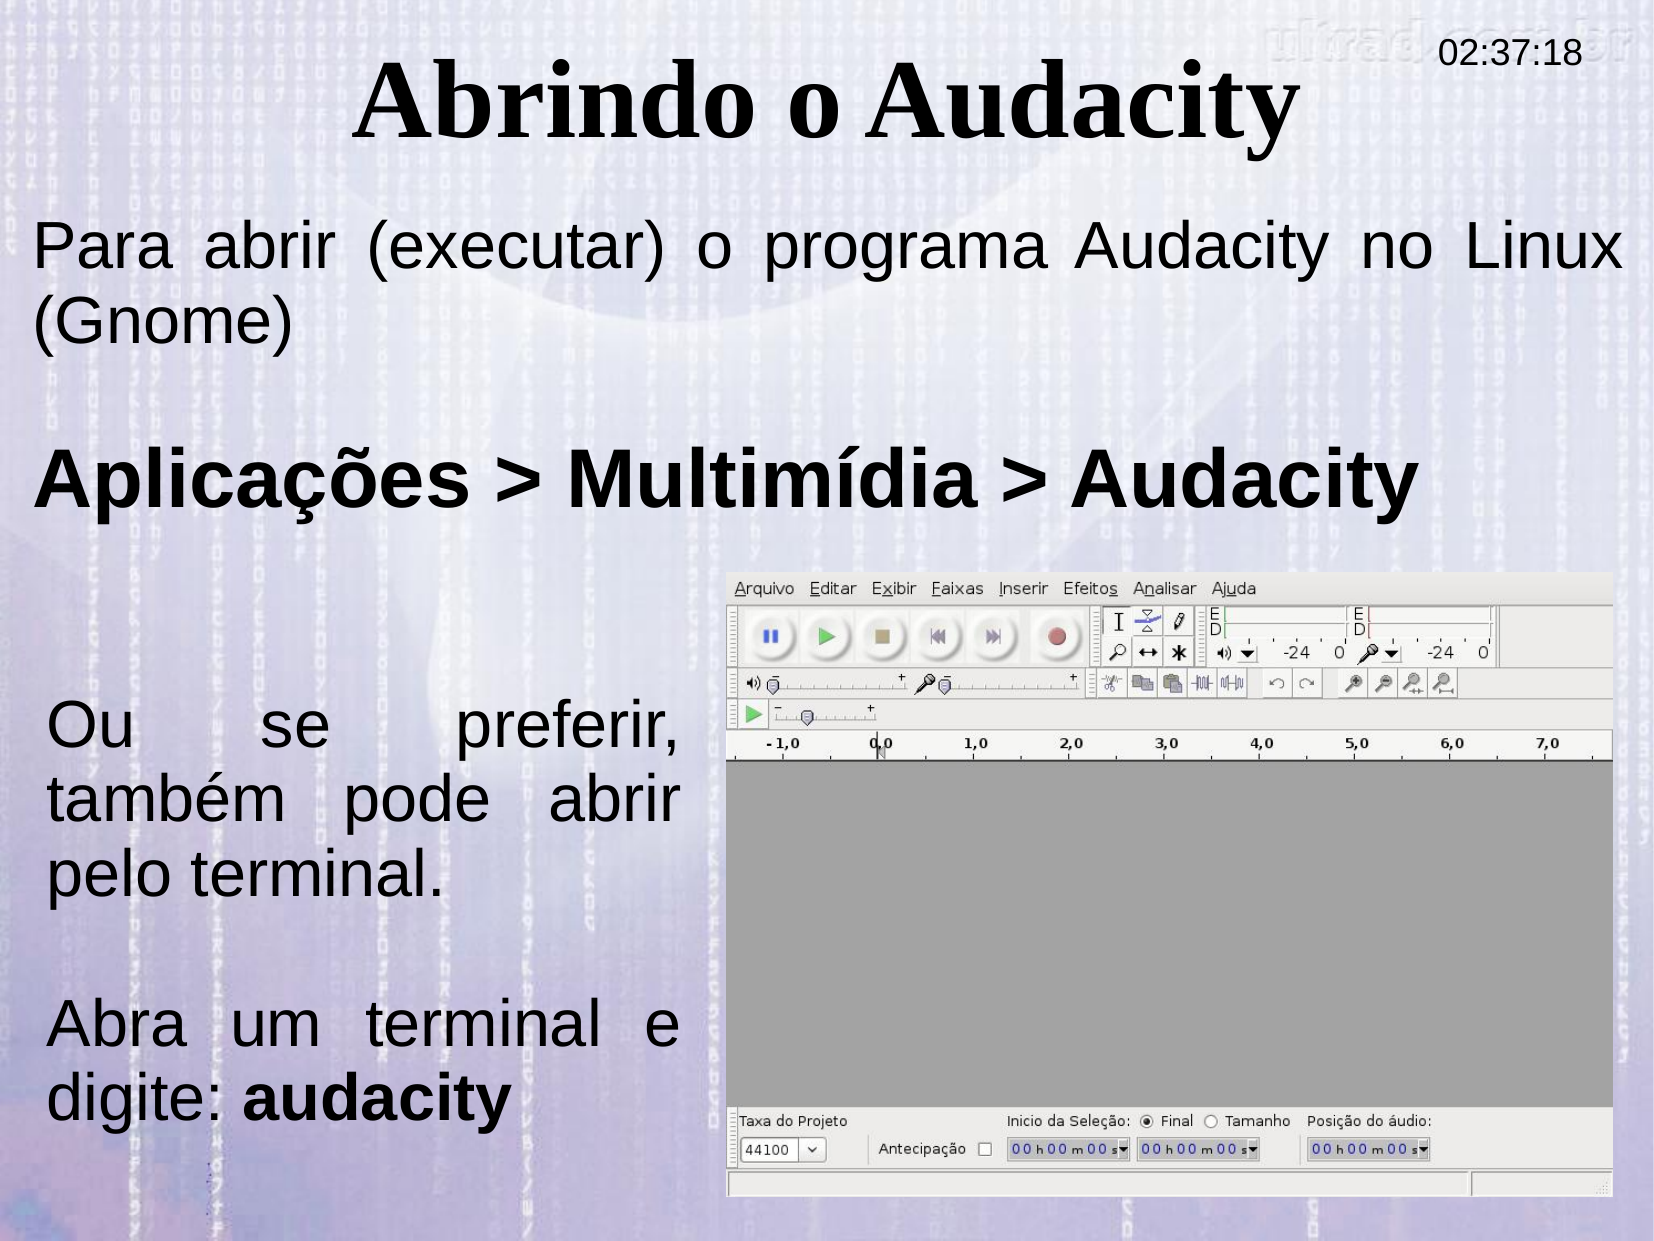

02:22:19
Abrindo o Audacity
Para abrir (executar) o programa Audacity no Linux (Gnome)
Aplicações > Multimídia > Audacity
Ou se preferir, também pode abrir pelo terminal.
Abra um terminal e digite: audacity
5